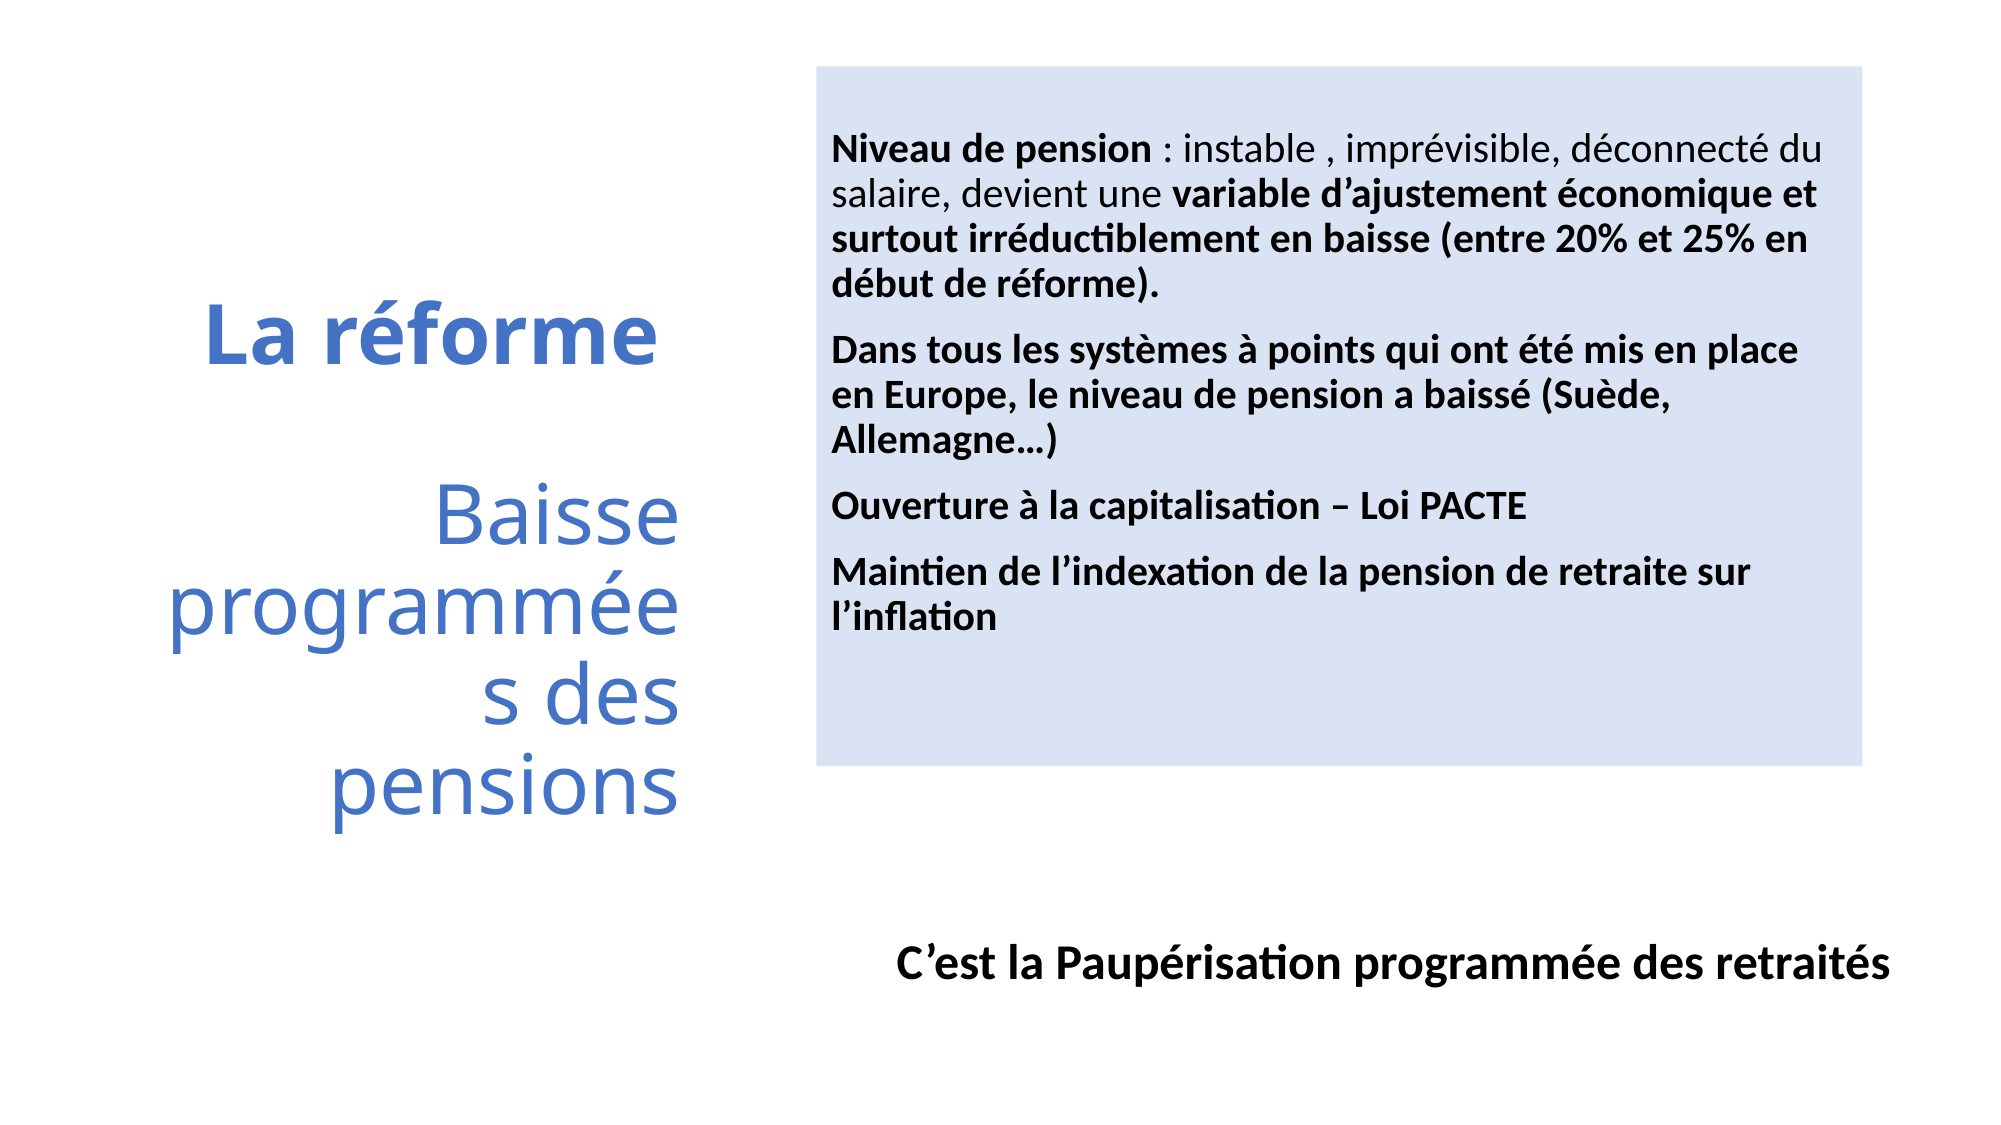

Niveau de pension : instable , imprévisible, déconnecté du salaire, devient une variable d’ajustement économique et surtout irréductiblement en baisse (entre 20% et 25% en début de réforme).
Dans tous les systèmes à points qui ont été mis en place en Europe, le niveau de pension a baissé (Suède, Allemagne…)
Ouverture à la capitalisation – Loi PACTE
Maintien de l’indexation de la pension de retraite sur l’inflation
# La réforme Baisse programmées des pensions
C’est la Paupérisation programmée des retraités